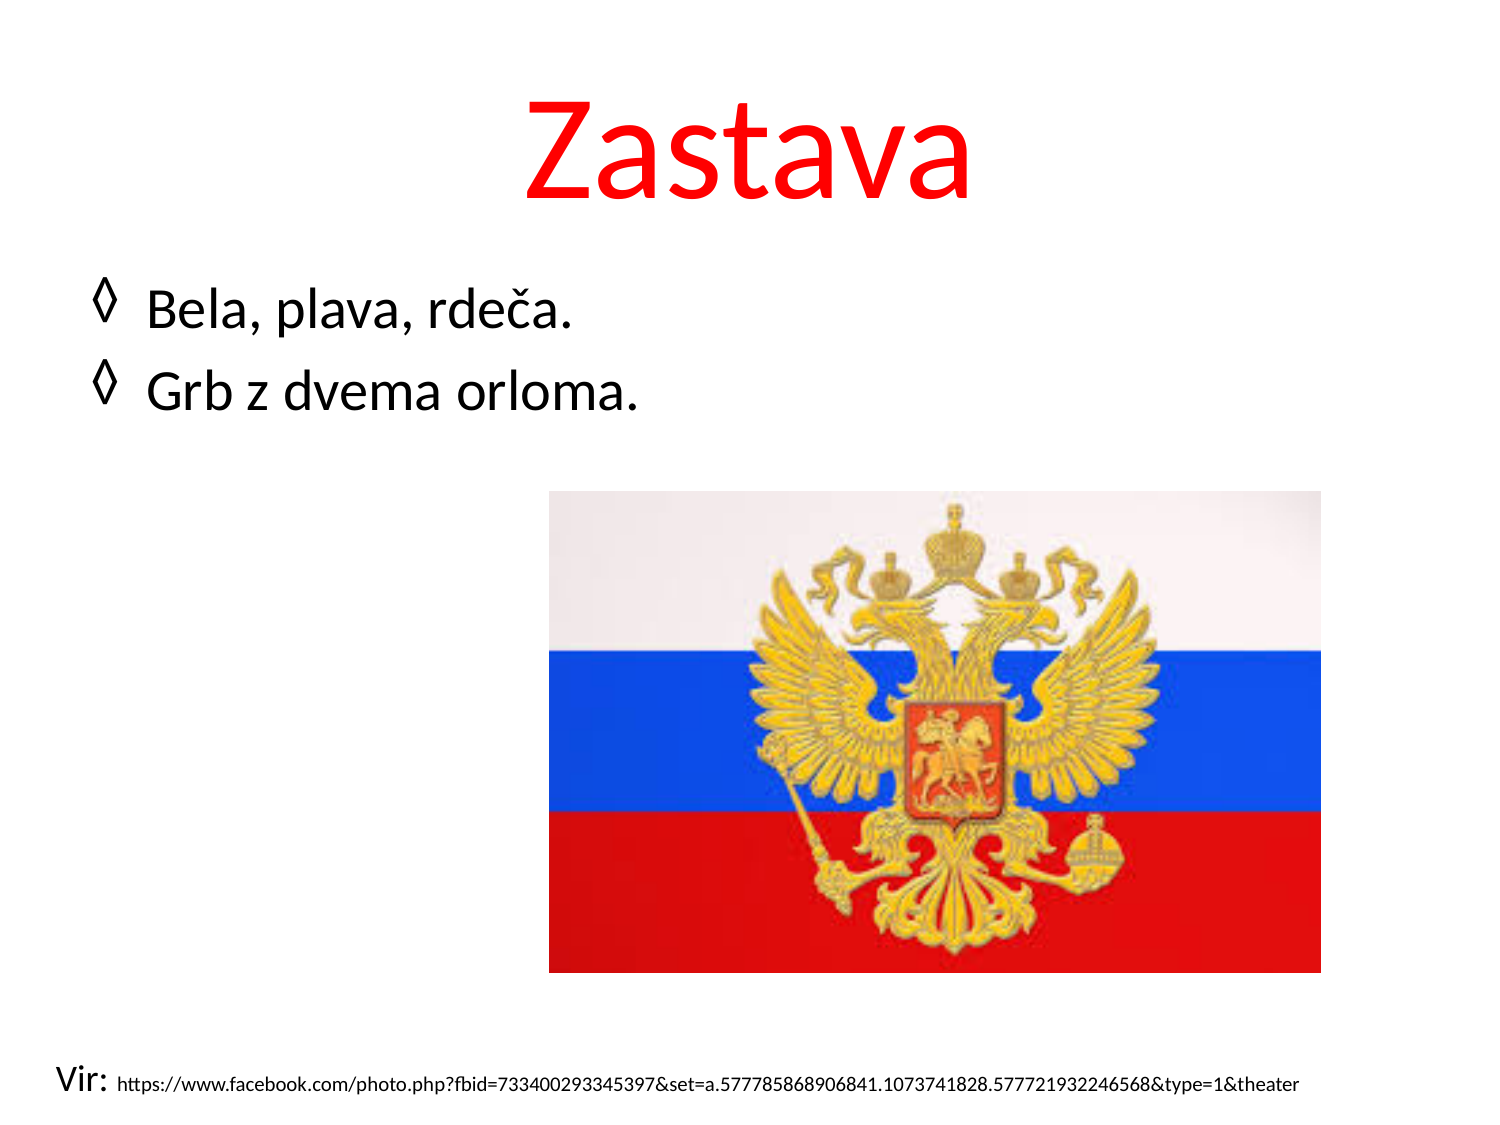

# Zastava
Bela, plava, rdeča.
Grb z dvema orloma.
Vir: https://www.facebook.com/photo.php?fbid=733400293345397&set=a.577785868906841.1073741828.577721932246568&type=1&theater